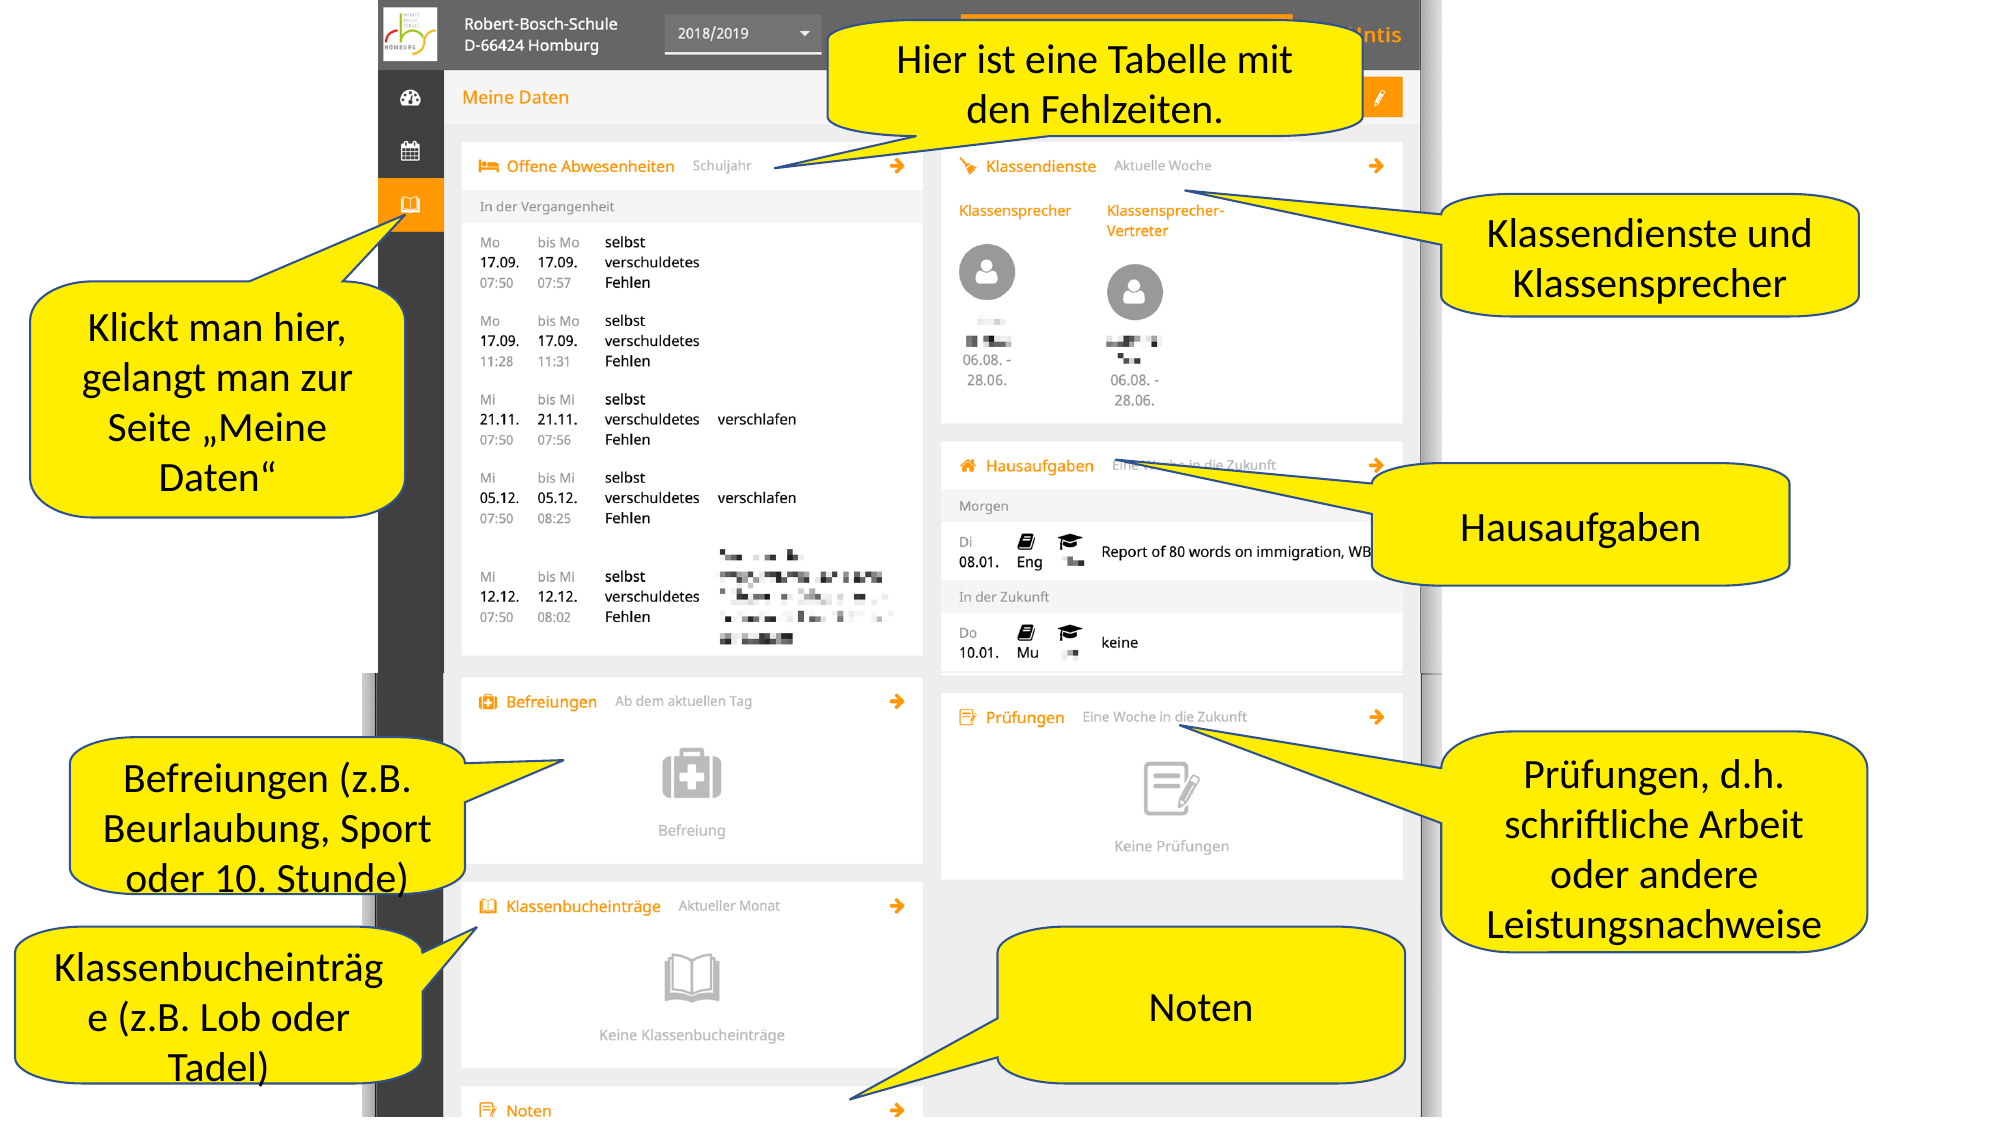

Hier ist eine Tabelle mit den Fehlzeiten.
Klassendienste und Klassensprecher
Klickt man hier, gelangt man zur Seite „Meine Daten“
Hausaufgaben
Prüfungen, d.h. schriftliche Arbeit oder andere Leistungsnachweise
Befreiungen (z.B. Beurlaubung, Sport oder 10. Stunde)
Klassenbucheinträge (z.B. Lob oder Tadel)
Noten